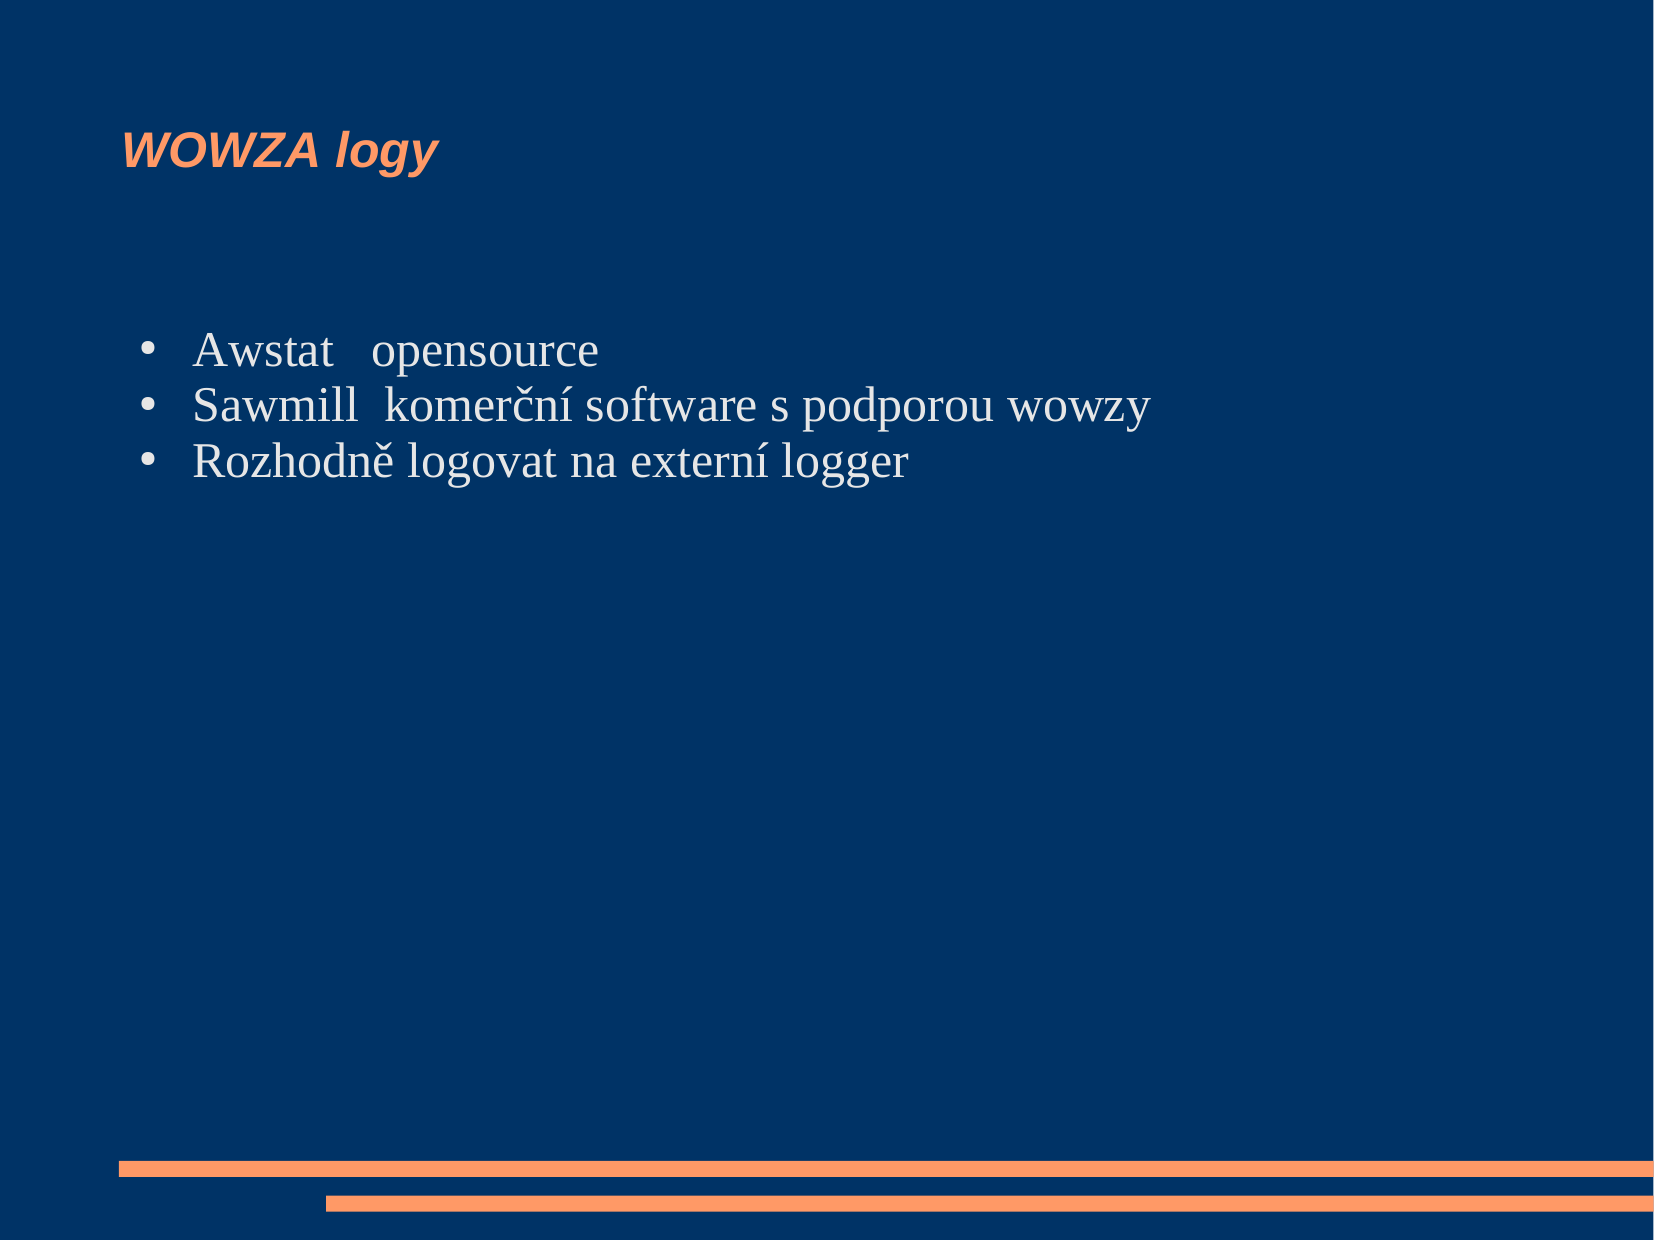

# WOWZA logy
Awstat opensource
Sawmill komerční software s podporou wowzy
Rozhodně logovat na externí logger